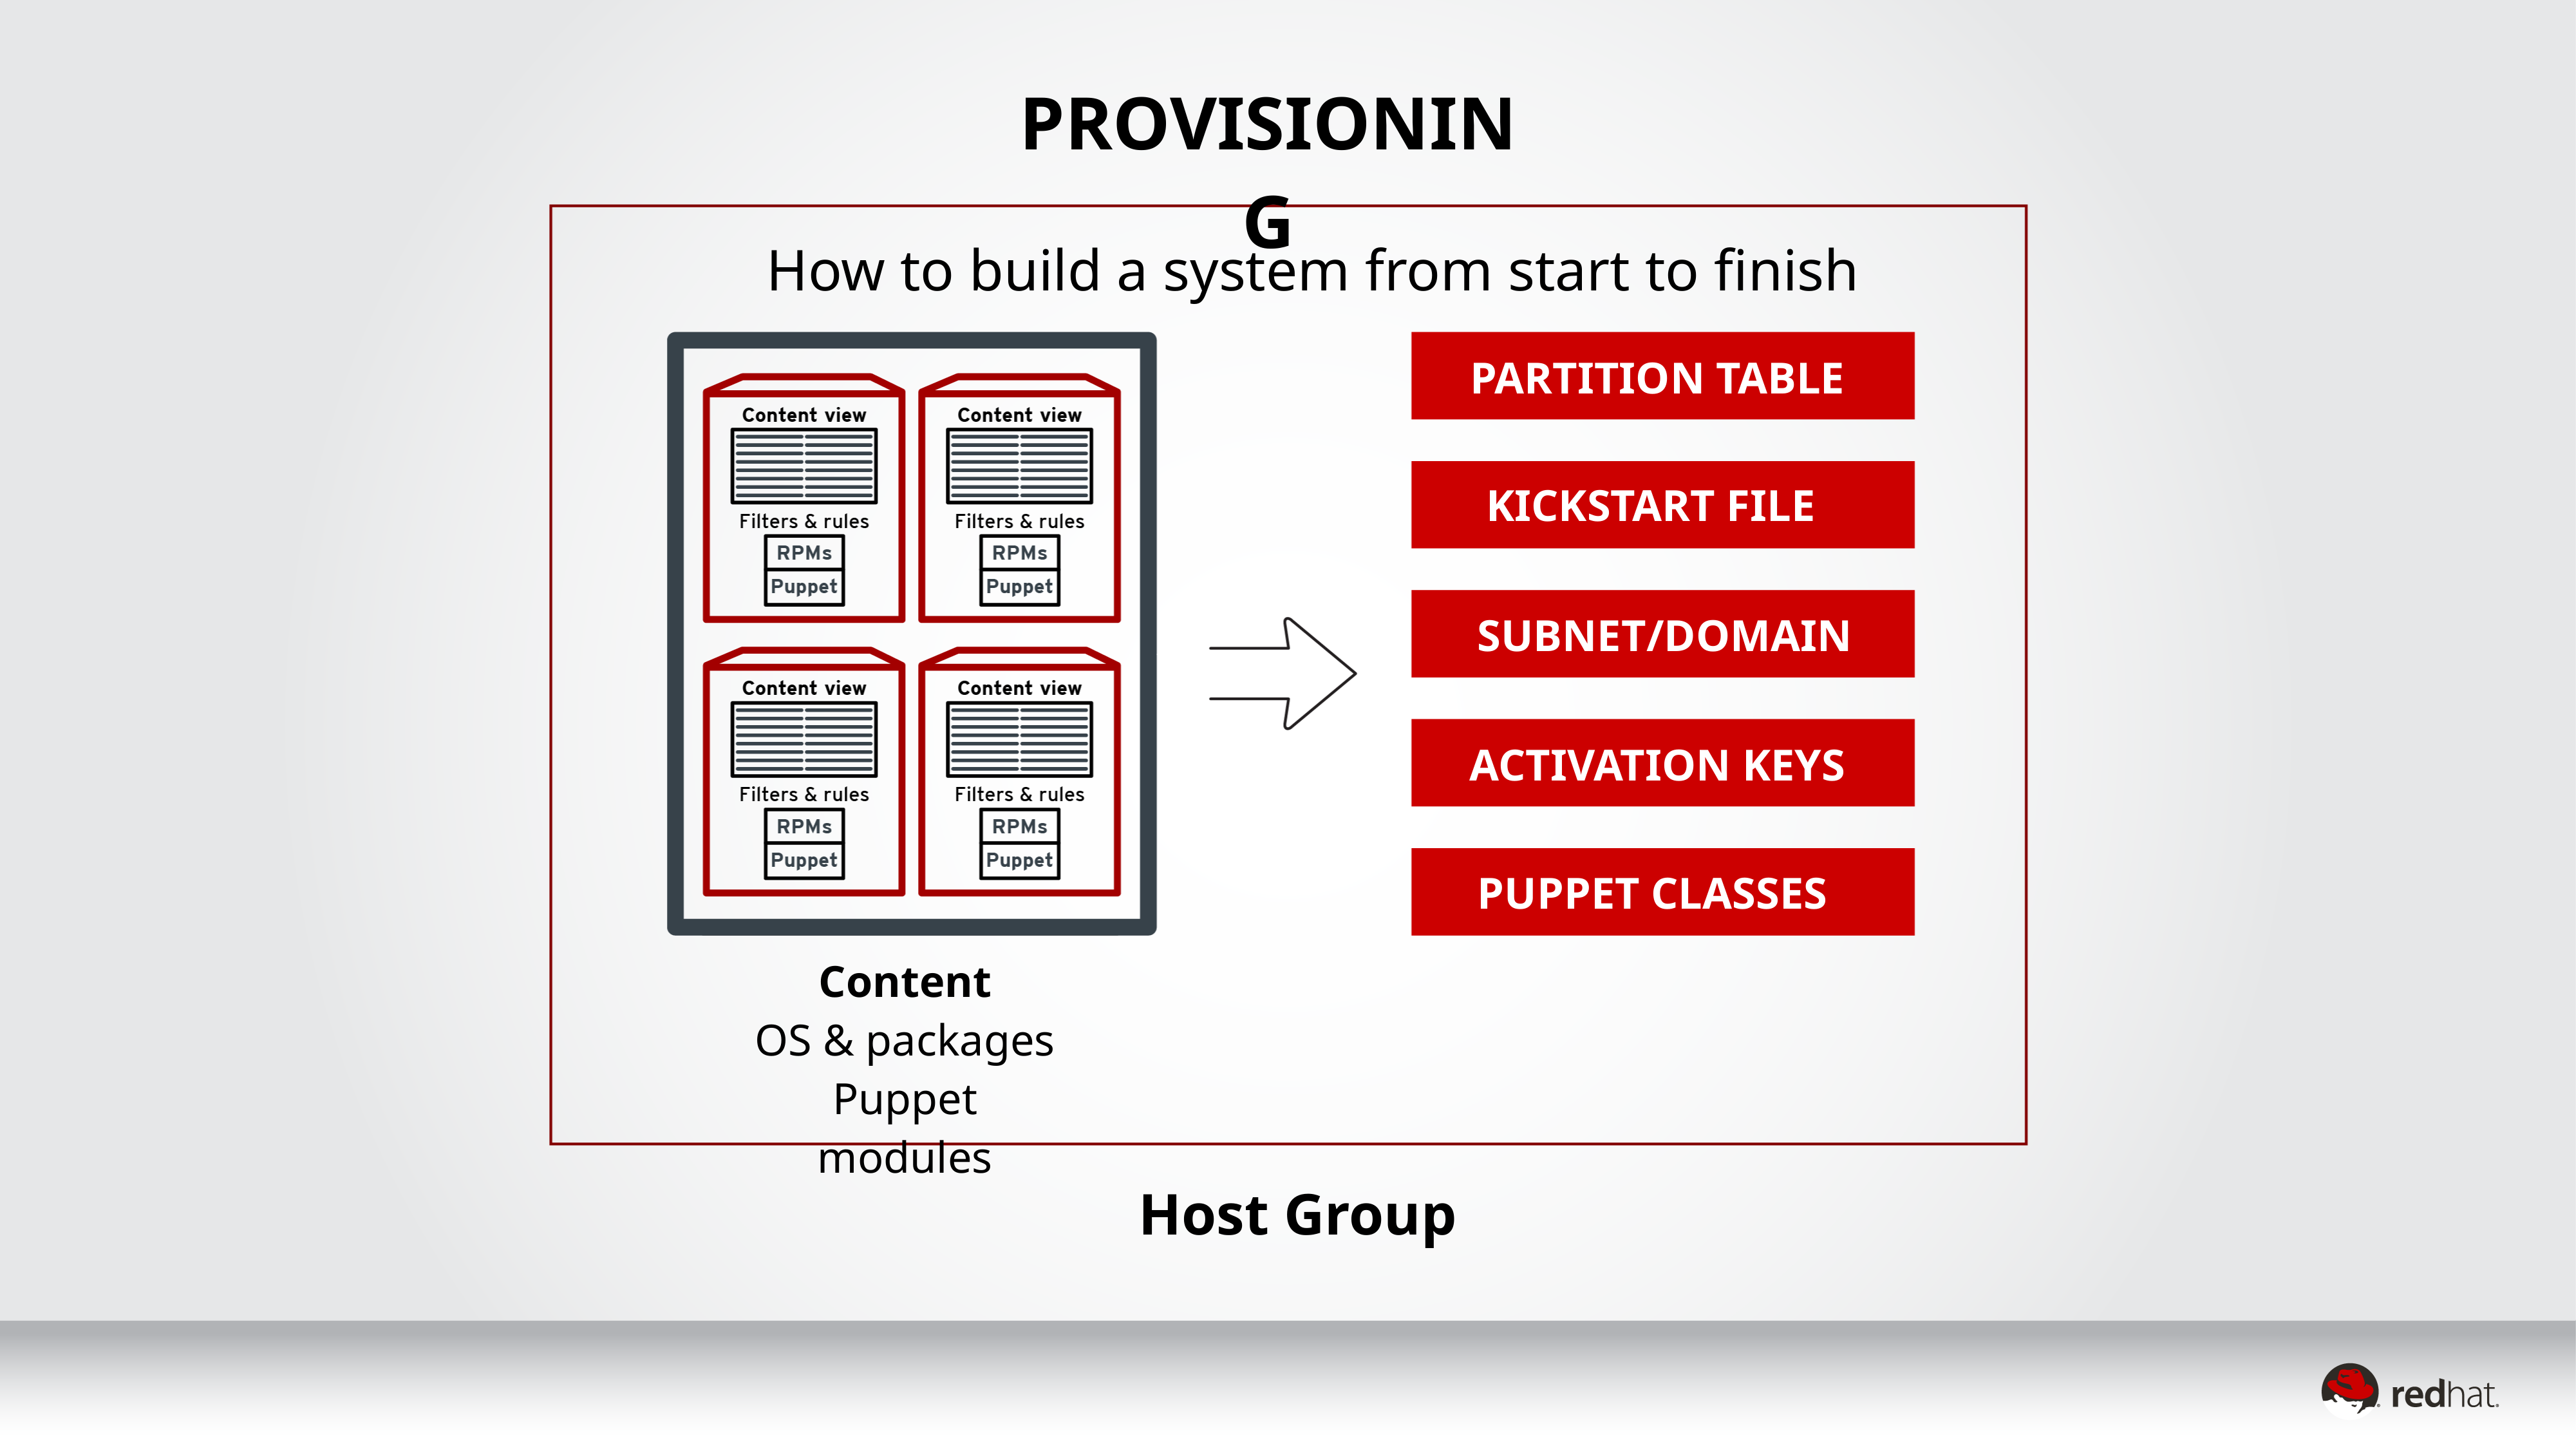

PROVISIONING
How to build a system from start to finish
PARTITION TABLE
KICKSTART FILE
SUBNET/DOMAIN
ACTIVATION KEYS
PUPPET CLASSES
Content
OS & packages
Puppet modules
Host Group
23